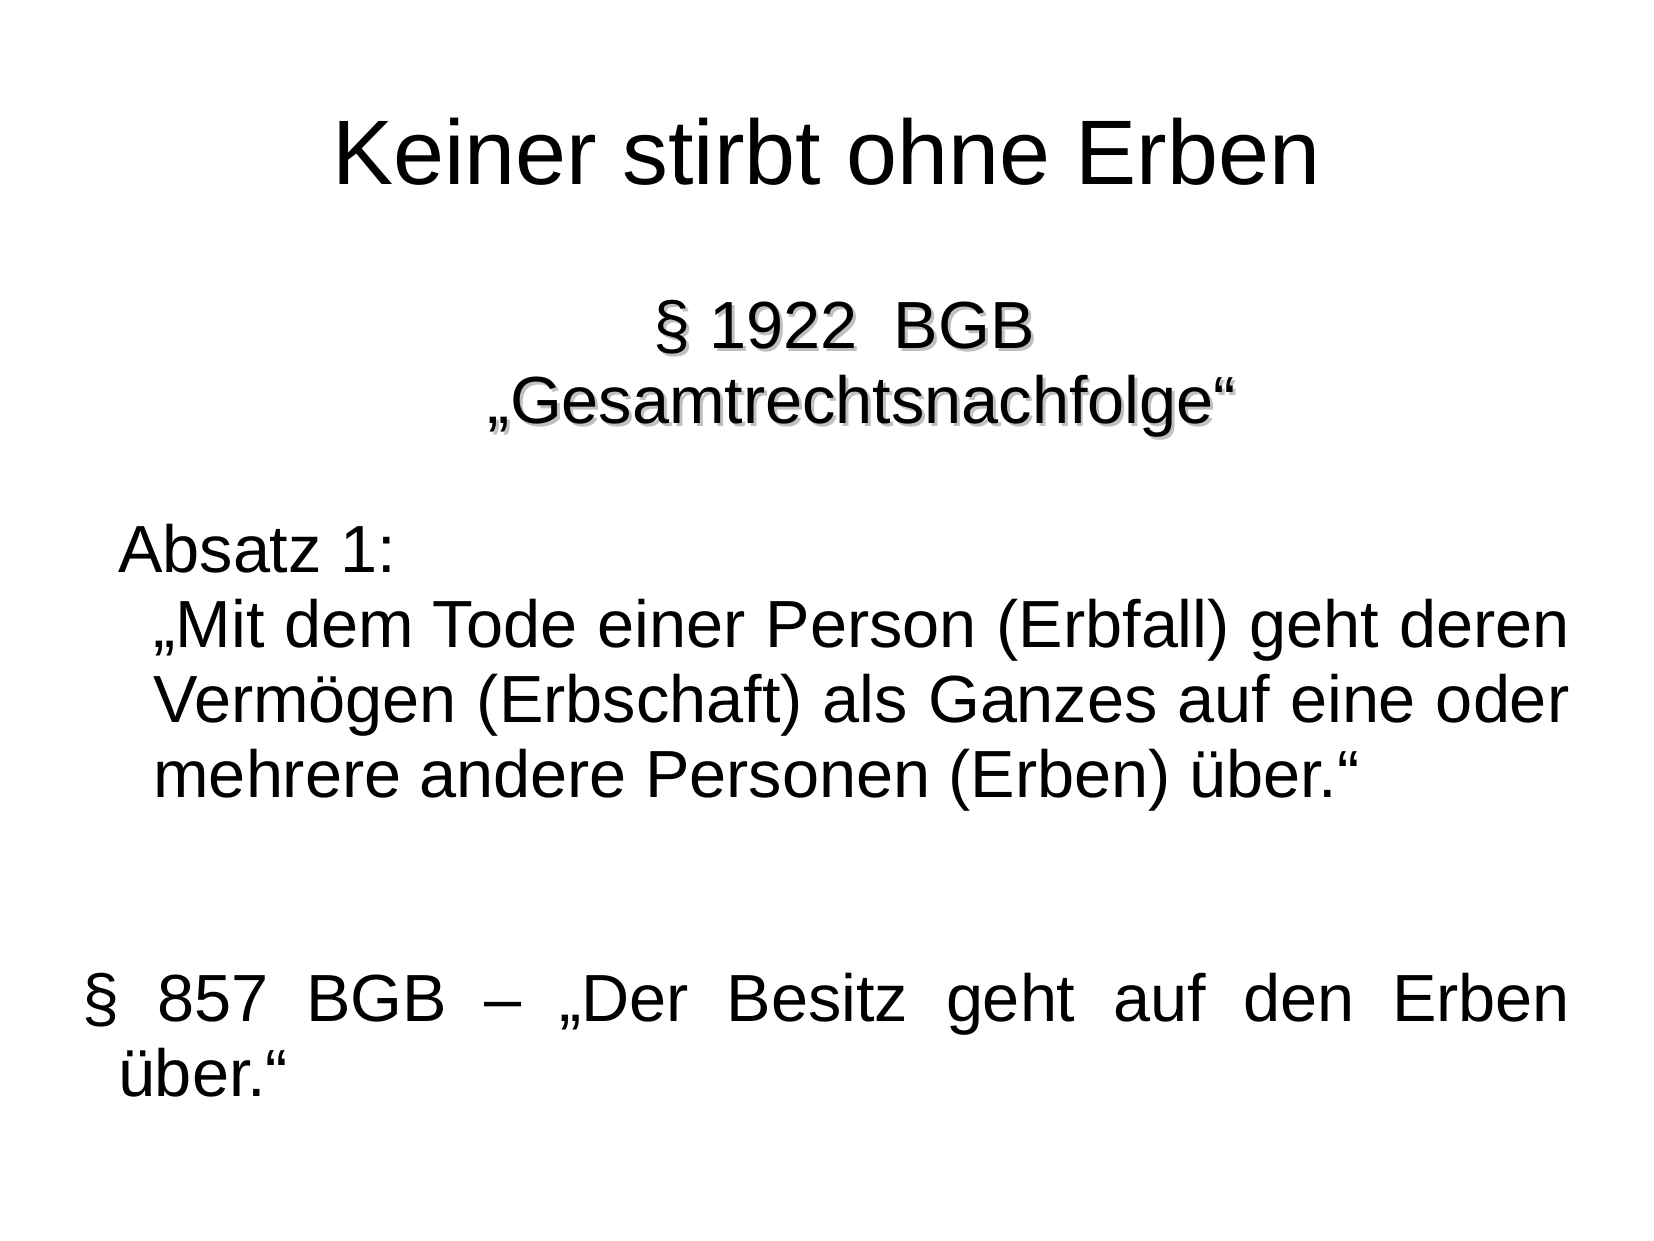

# Keiner stirbt ohne Erben
§ 1922 BGB
„Gesamtrechtsnachfolge“
Absatz 1:
„Mit dem Tode einer Person (Erbfall) geht deren Vermögen (Erbschaft) als Ganzes auf eine oder mehrere andere Personen (Erben) über.“
§ 857 BGB – „Der Besitz geht auf den Erben über.“